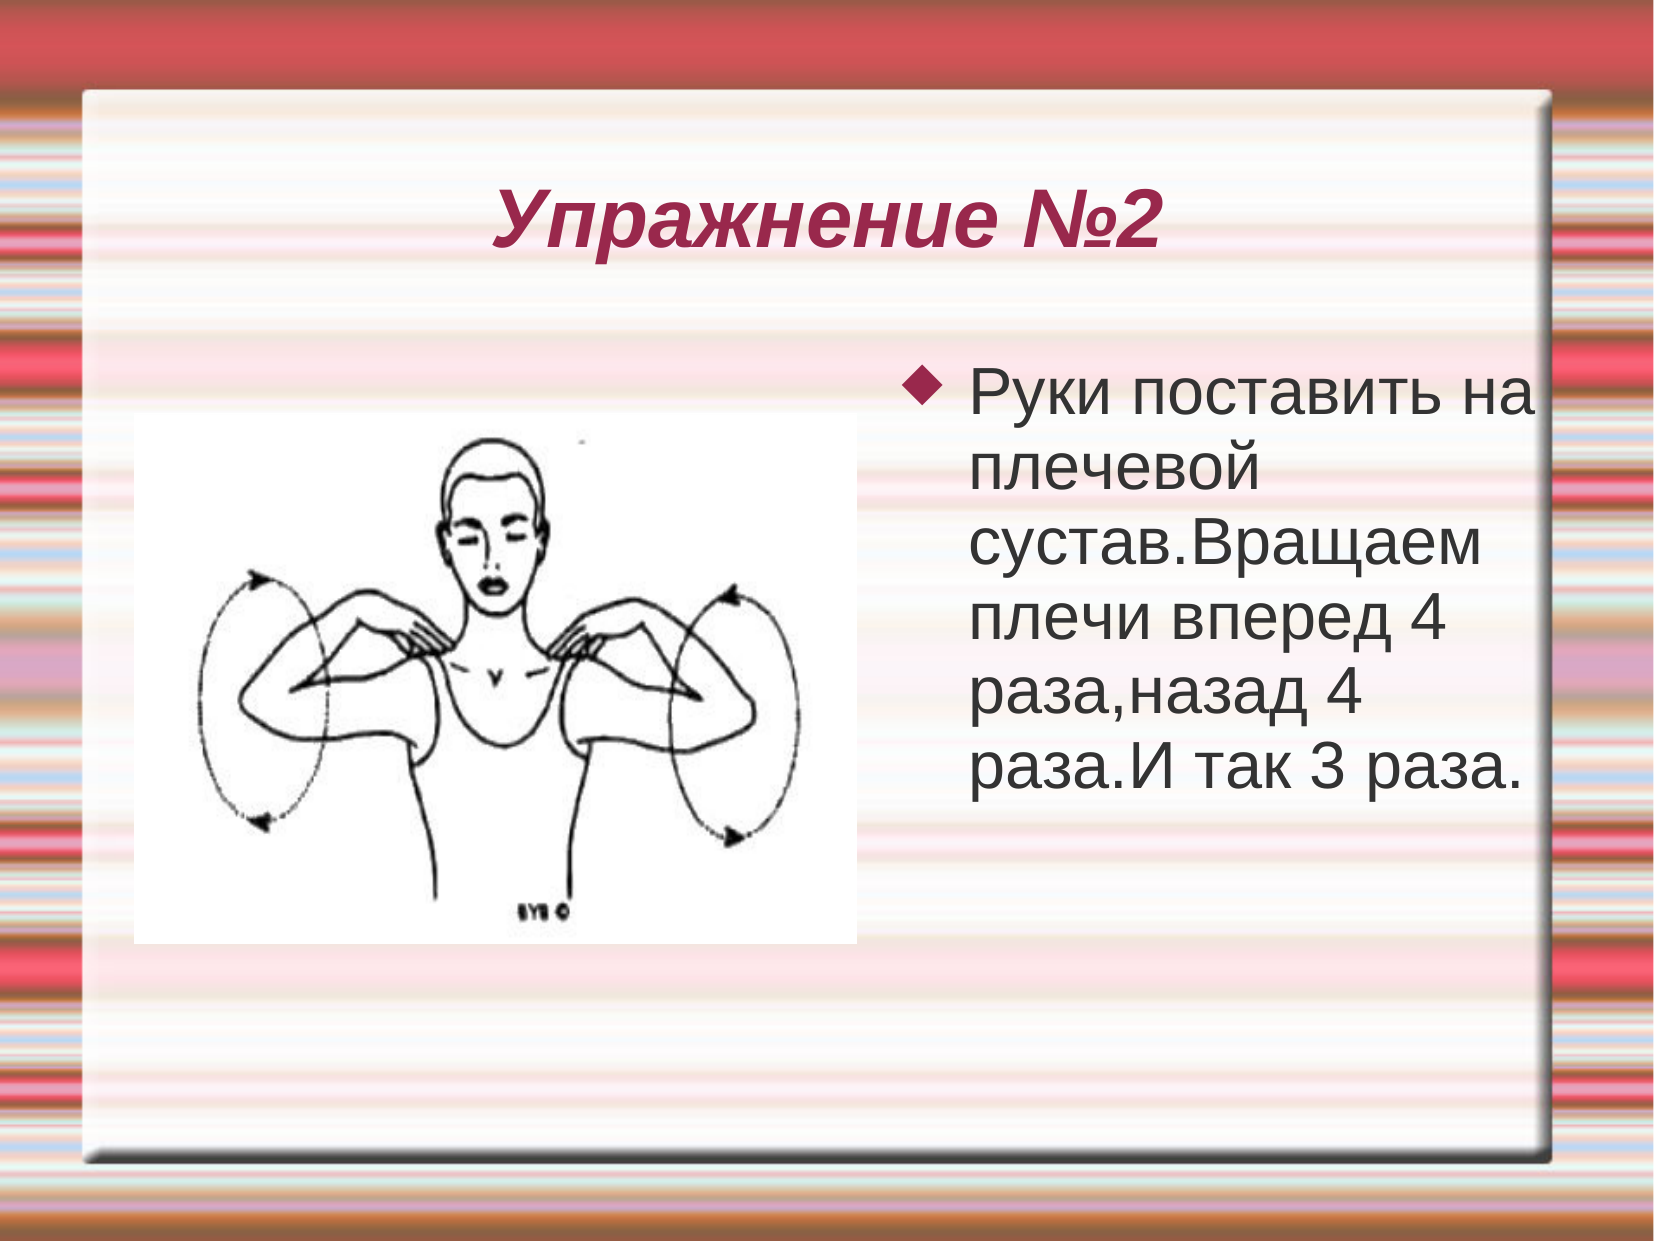

# Упражнение №2
Руки поставить на плечевой сустав.Вращаем плечи вперед 4 раза,назад 4 раза.И так 3 раза.